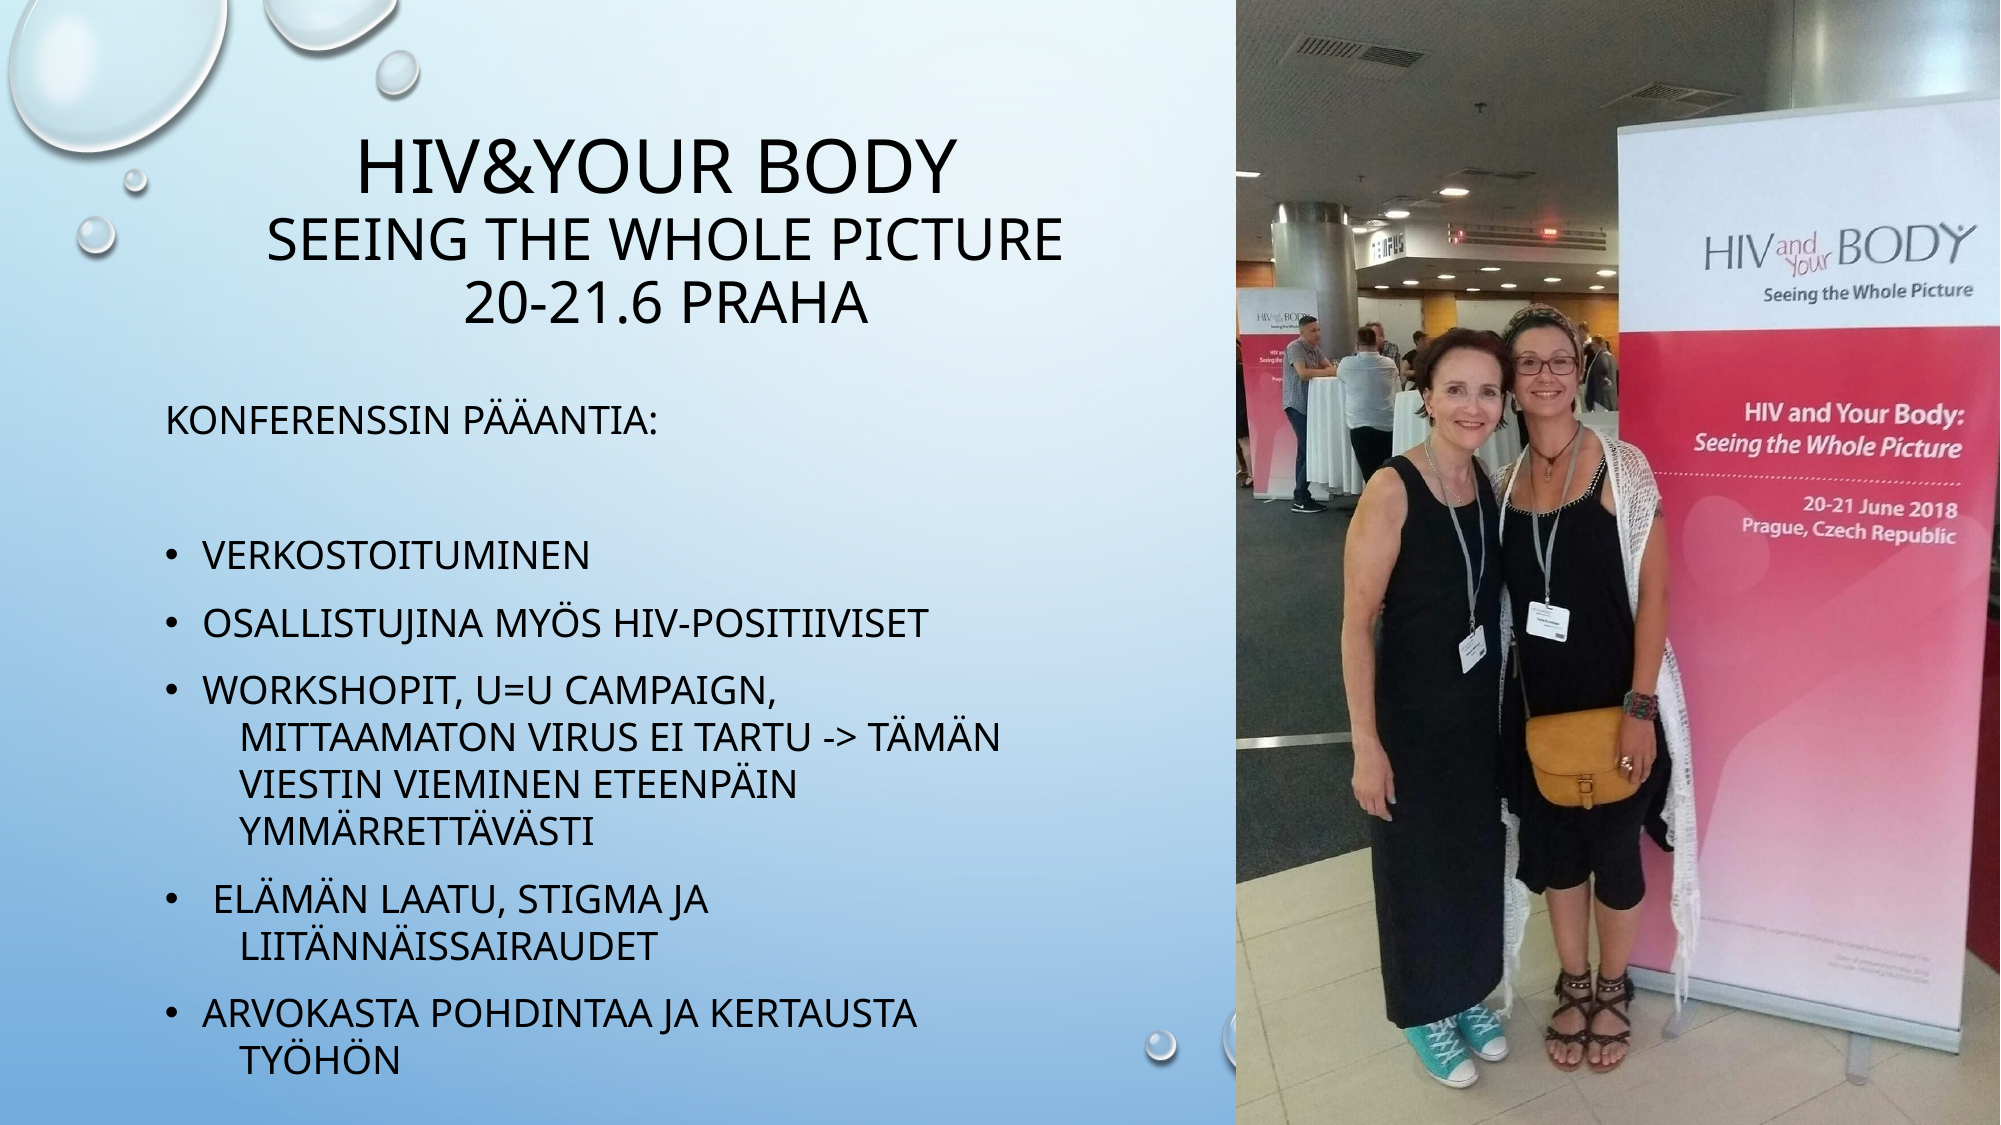

# HIV&Your BODY Seeing the whole picture 20-21.6 Praha
Konferenssin pääantia:
Verkostoituminen
Osallistujina myös HIV-positiiviset
workshopit, U=U campaign, mittaamaton virus ei tartu -> tämän viestin vieminen eteenpäin ymmärrettävästi
 elämän laatu, stigma ja liitännäissairaudet
Arvokasta pohdintaa ja kertausta työhön